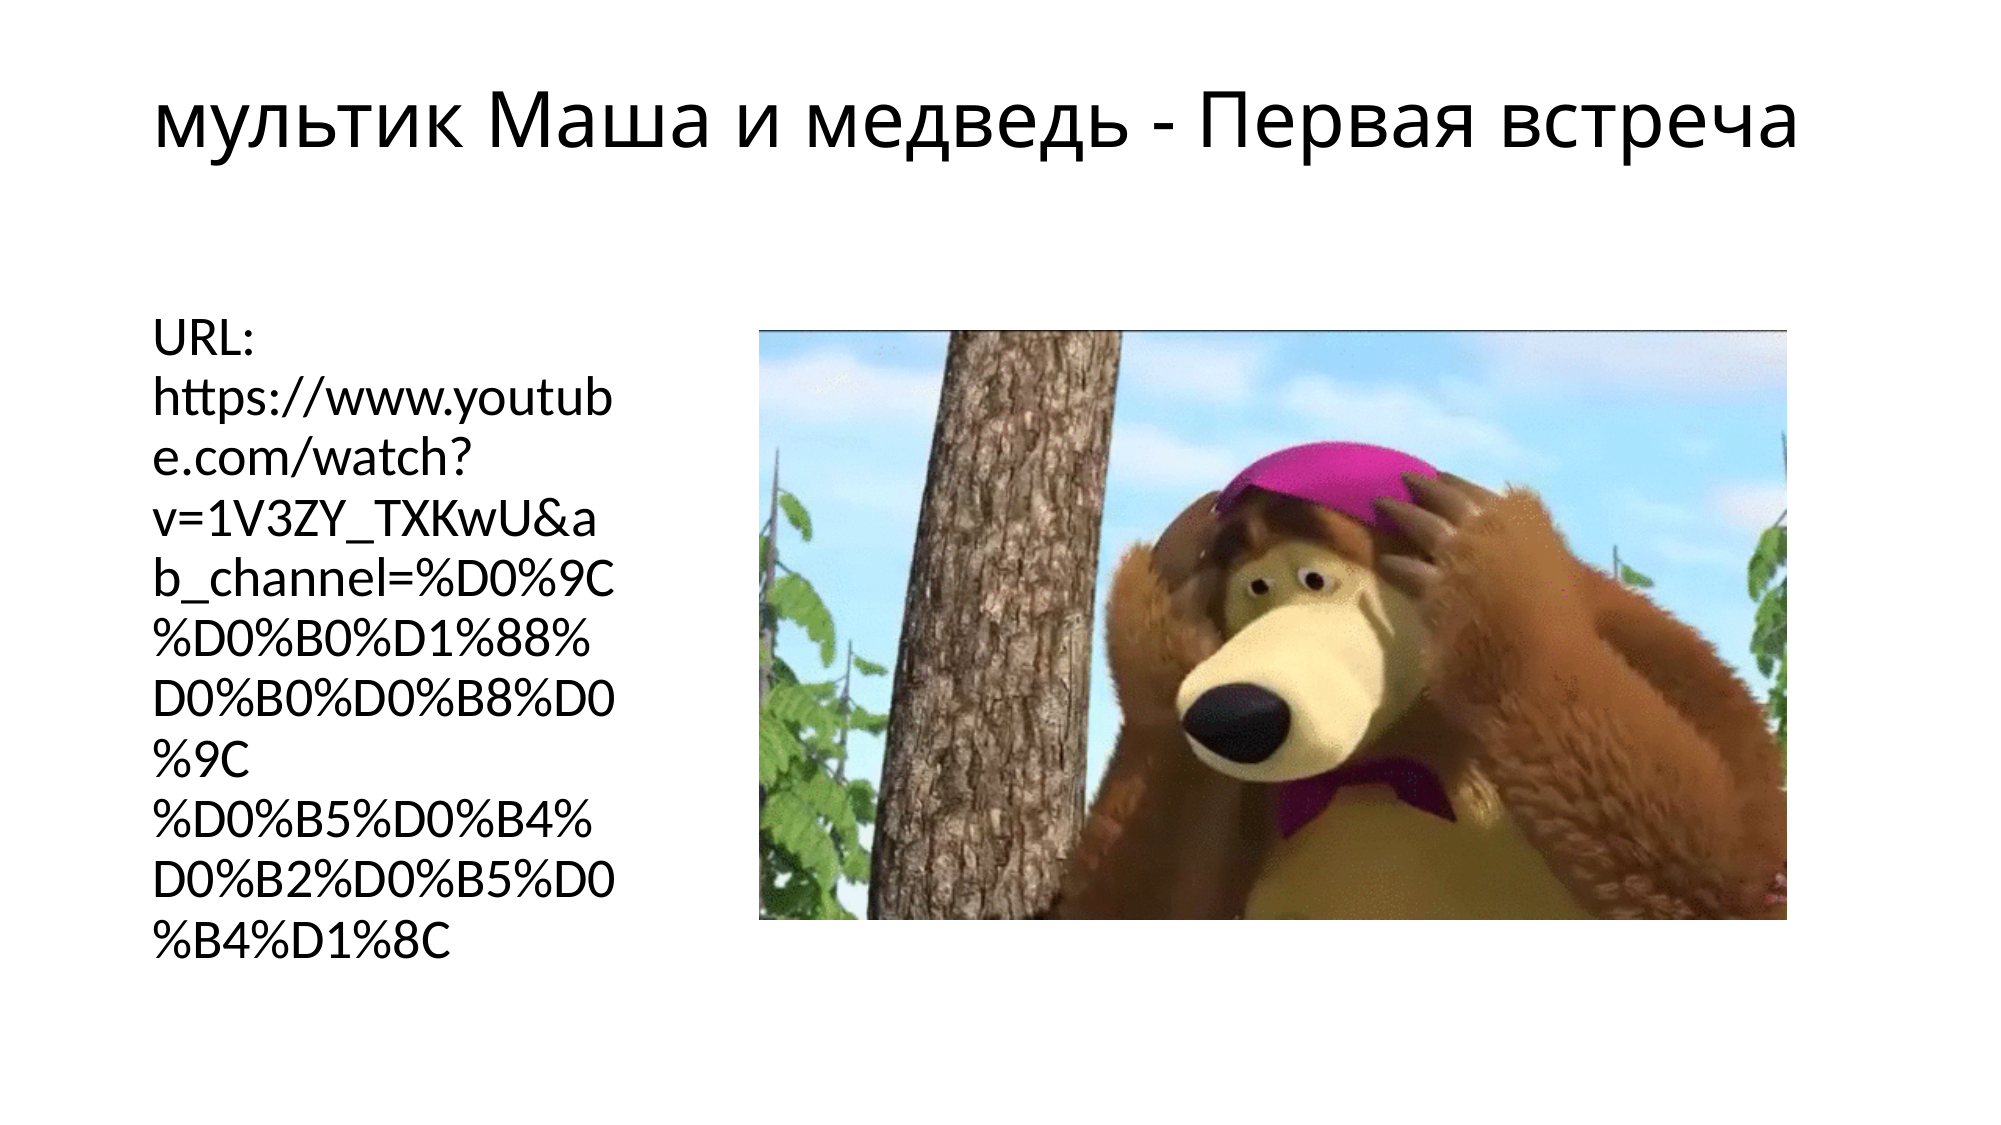

# мультик Маша и медведь - Первая встреча
URL: https://www.youtube.com/watch?v=1V3ZY_TXKwU&ab_channel=%D0%9C%D0%B0%D1%88%D0%B0%D0%B8%D0%9C%D0%B5%D0%B4%D0%B2%D0%B5%D0%B4%D1%8C